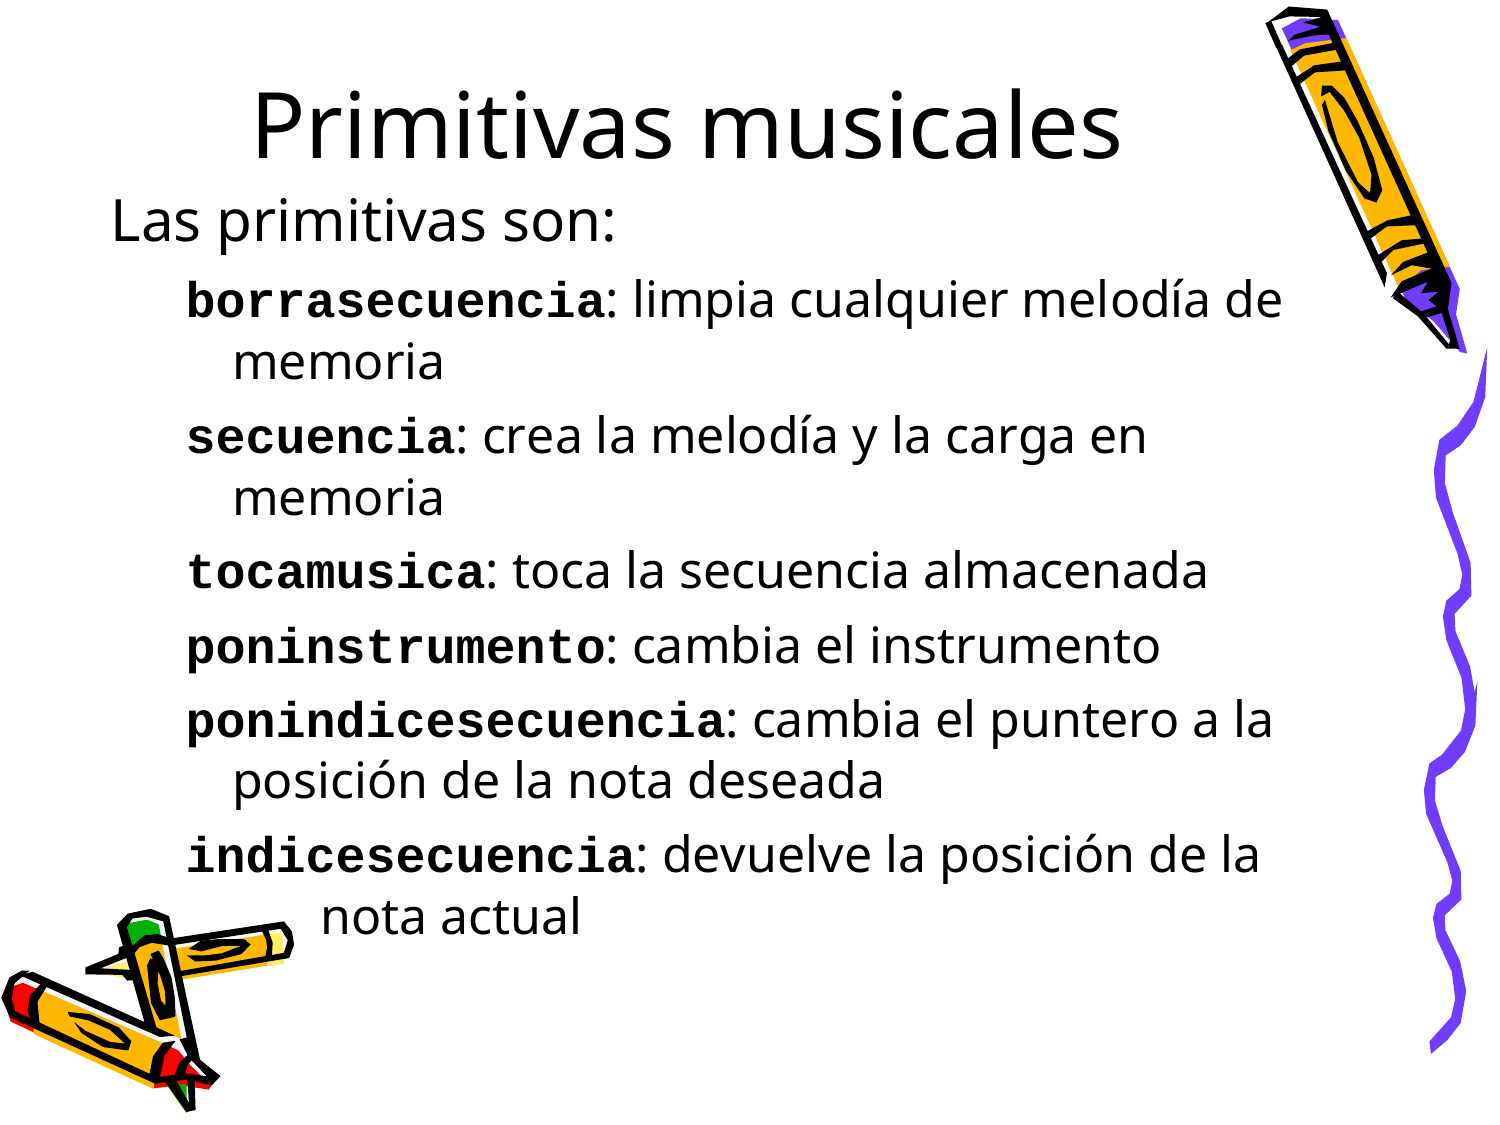

# Primitivas musicales
Las primitivas son:
borrasecuencia: limpia cualquier melodía de memoria
secuencia: crea la melodía y la carga en memoria
tocamusica: toca la secuencia almacenada
poninstrumento: cambia el instrumento
ponindicesecuencia: cambia el puntero a la posición de la nota deseada
indicesecuencia: devuelve la posición de la 			nota actual